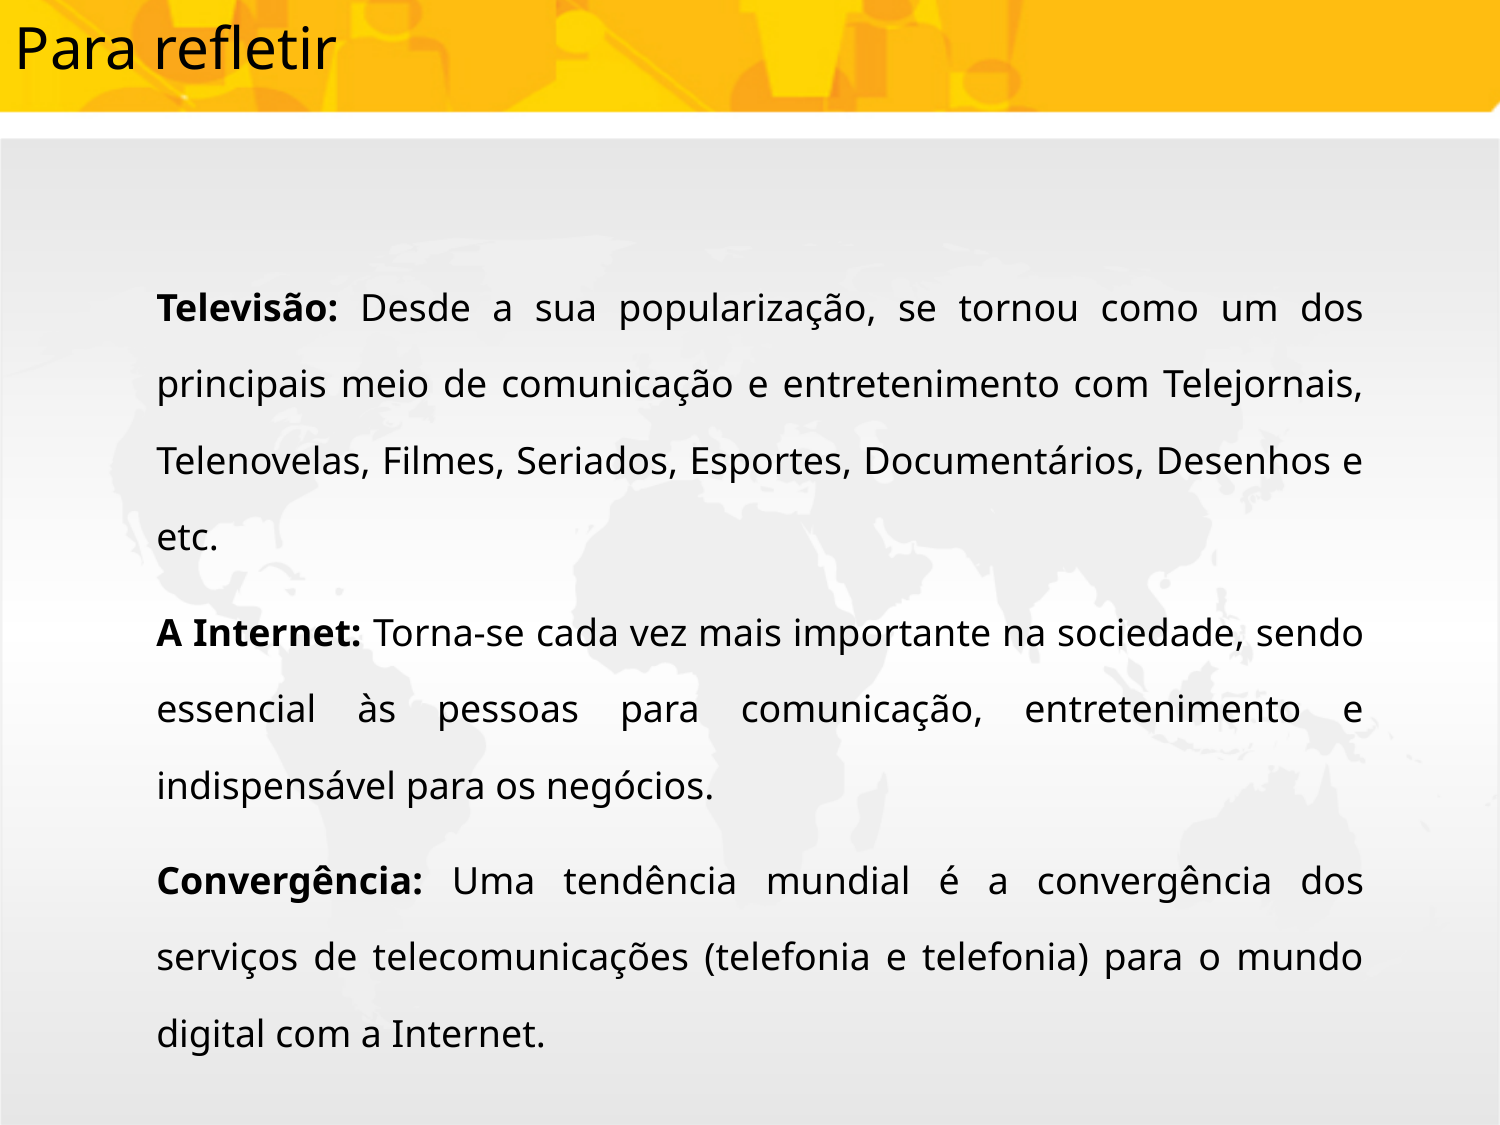

Para refletir
Televisão: Desde a sua popularização, se tornou como um dos principais meio de comunicação e entretenimento com Telejornais, Telenovelas, Filmes, Seriados, Esportes, Documentários, Desenhos e etc.
A Internet: Torna-se cada vez mais importante na sociedade, sendo essencial às pessoas para comunicação, entretenimento e indispensável para os negócios.
Convergência: Uma tendência mundial é a convergência dos serviços de telecomunicações (telefonia e telefonia) para o mundo digital com a Internet.